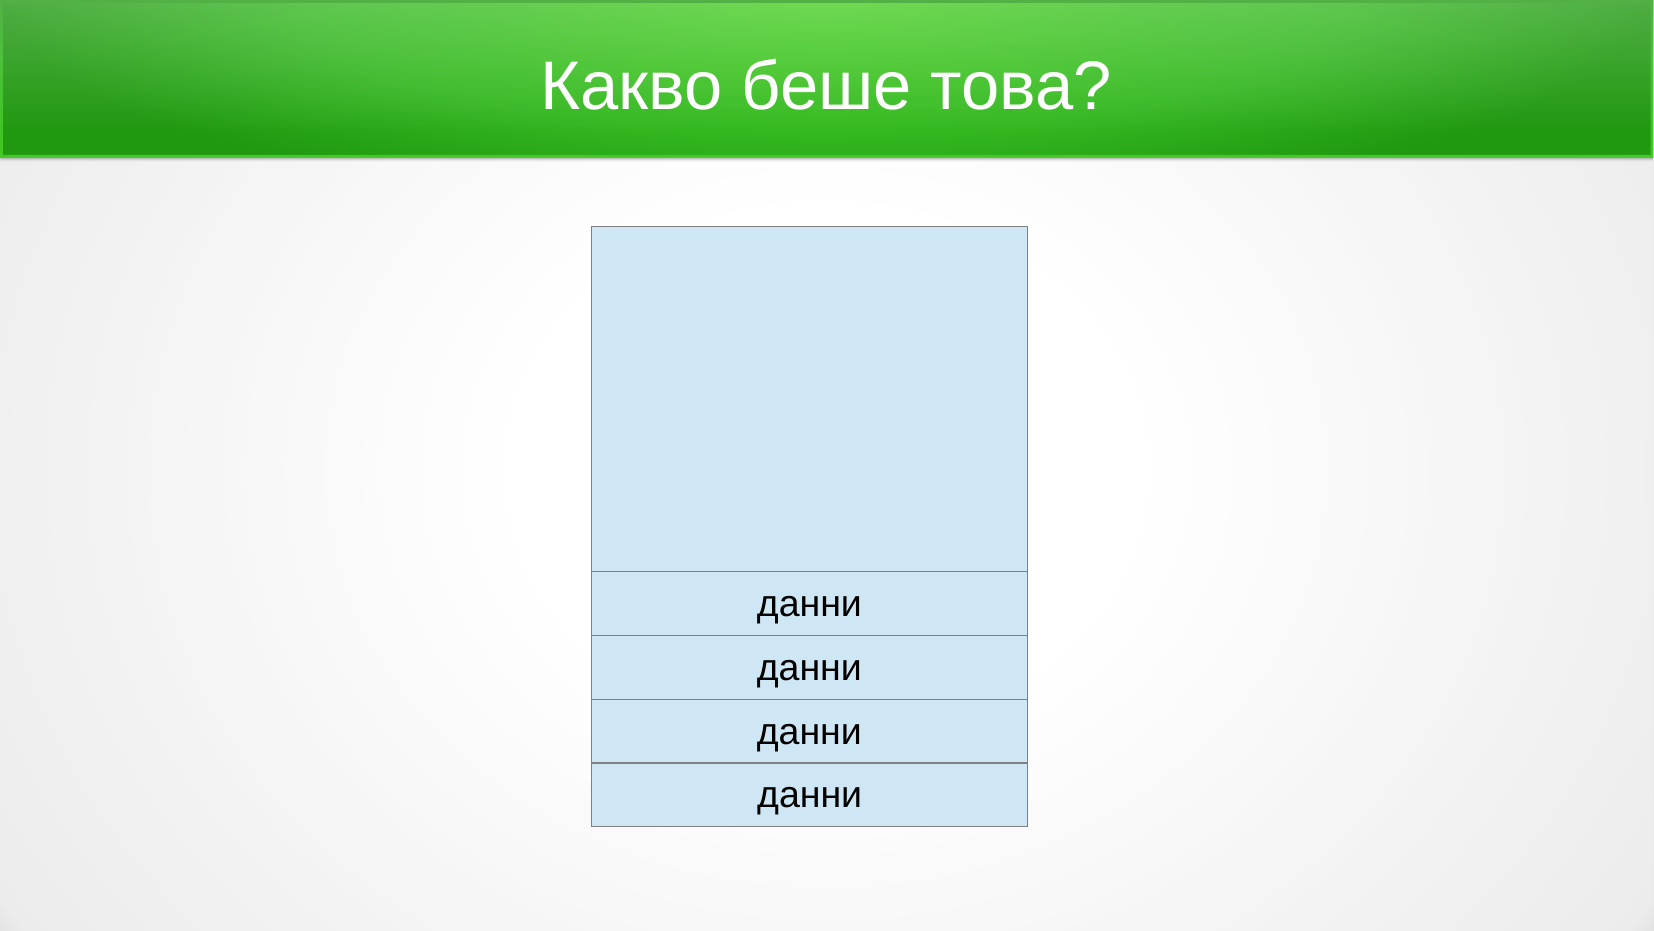

# Какво беше това?
данни
данни
данни
данни